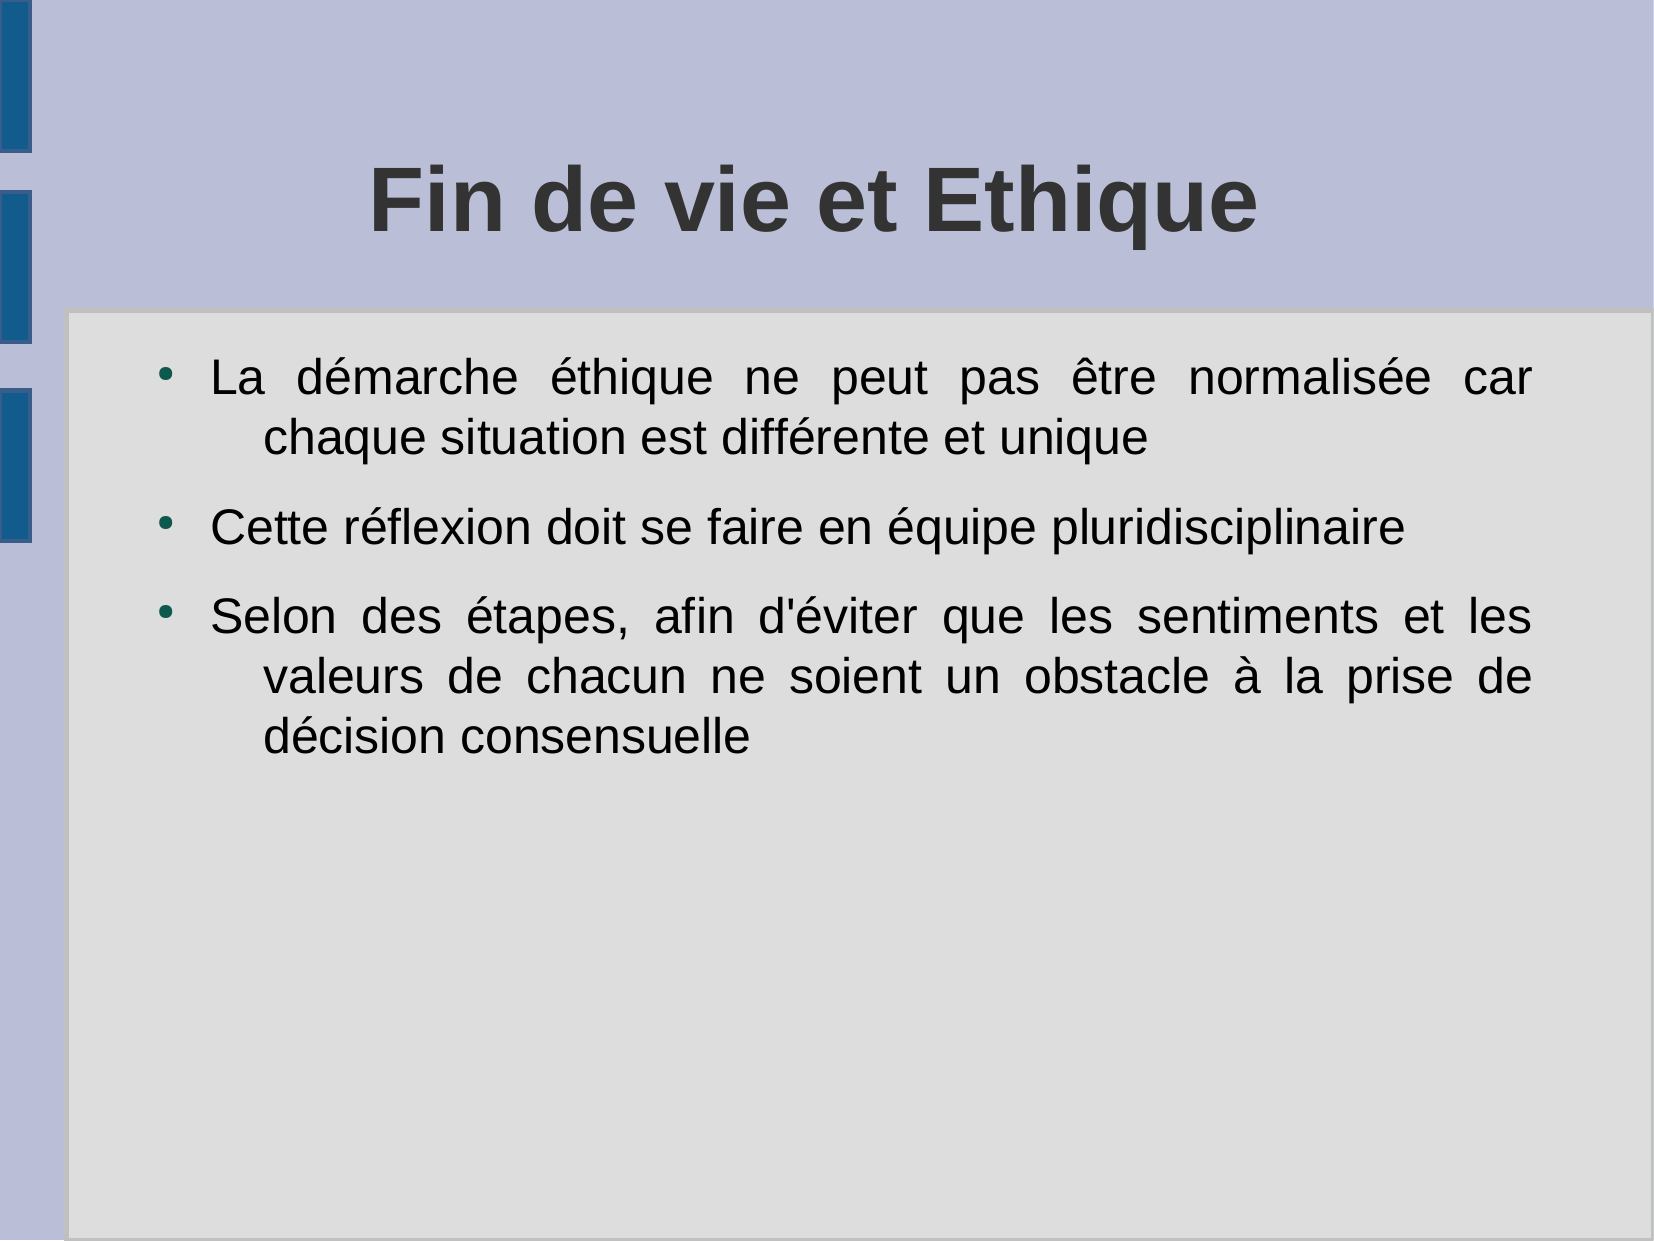

# Fin de vie et Ethique
La démarche éthique ne peut pas être normalisée car chaque situation est différente et unique
Cette réflexion doit se faire en équipe pluridisciplinaire
Selon des étapes, afin d'éviter que les sentiments et les valeurs de chacun ne soient un obstacle à la prise de décision consensuelle